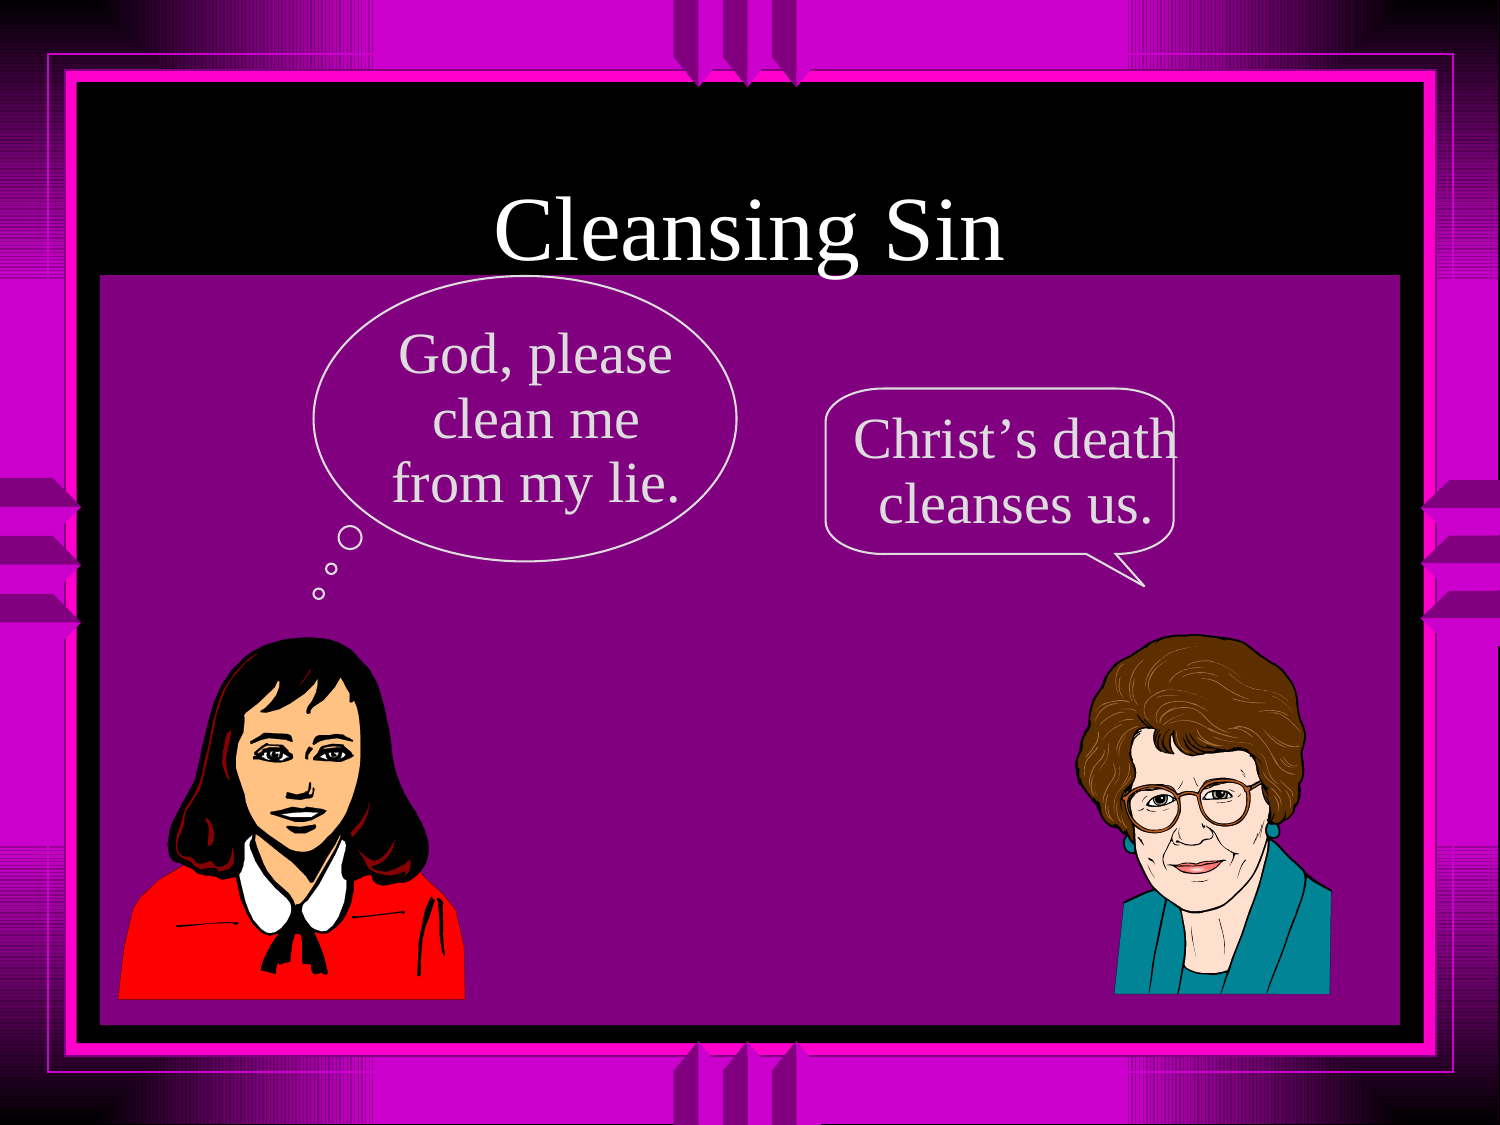

# Cleansing Sin
God, please
clean me
from my lie.
Christ’s death
cleanses us.